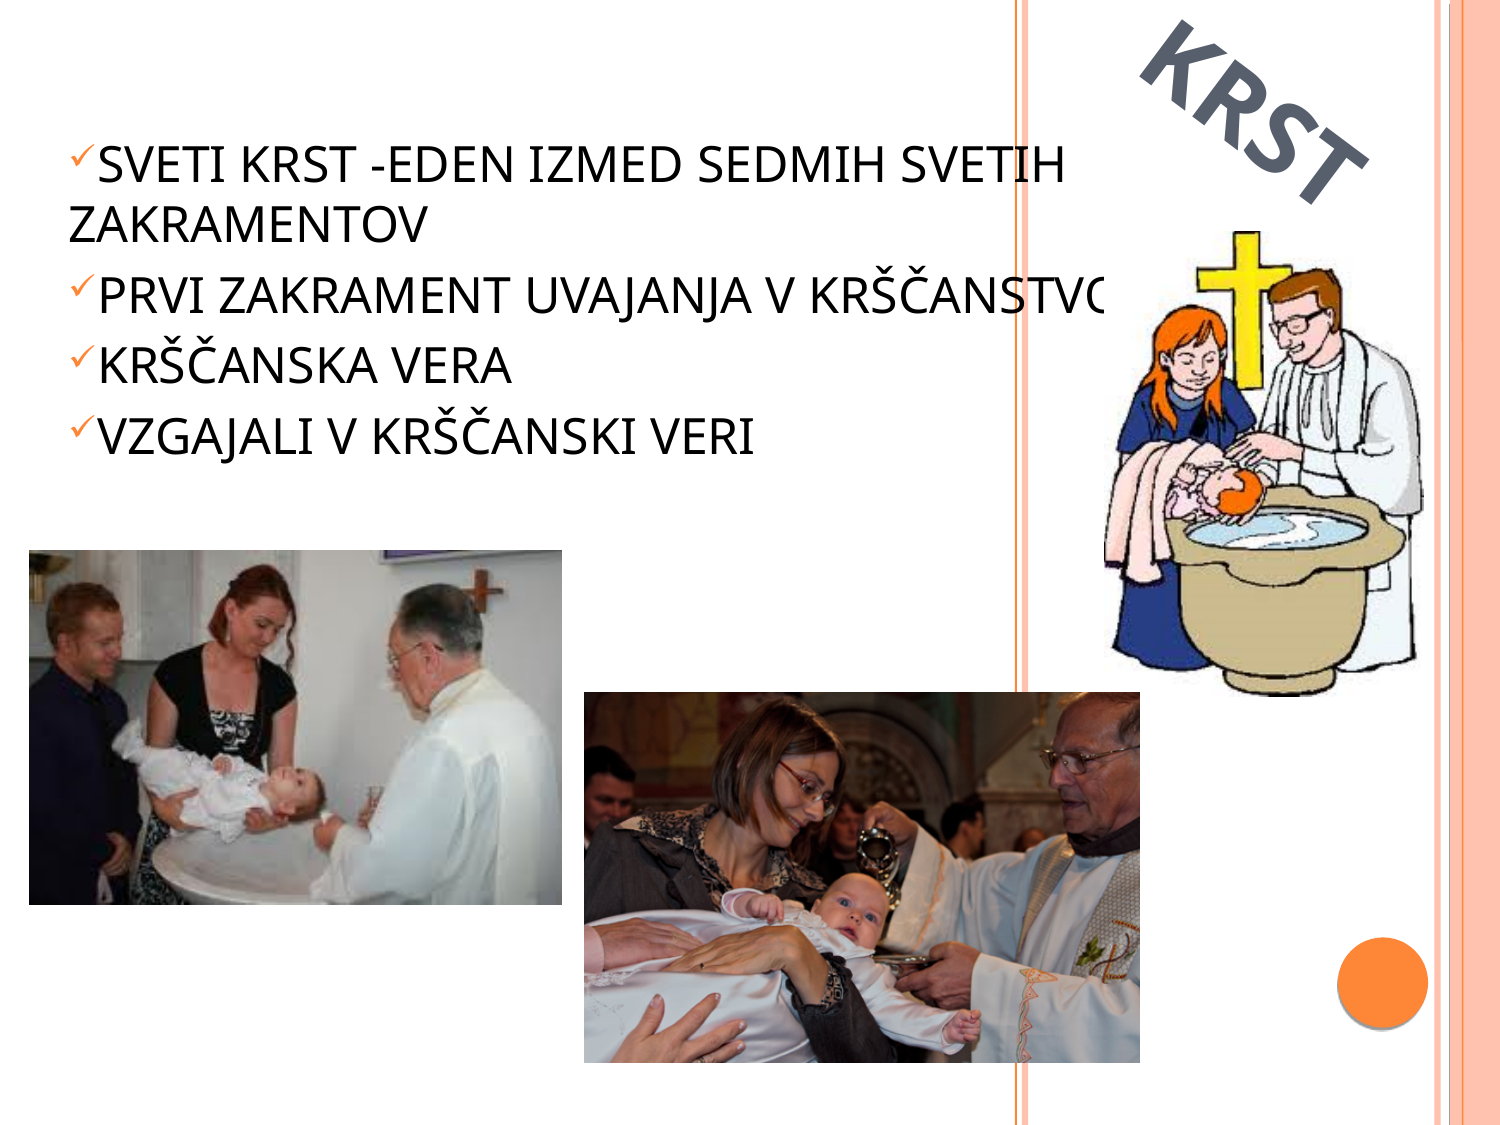

SVETI KRST -EDEN IZMED SEDMIH SVETIH ZAKRAMENTOV
PRVI ZAKRAMENT UVAJANJA V KRŠČANSTVO
KRŠČANSKA VERA
VZGAJALI V KRŠČANSKI VERI
# krst